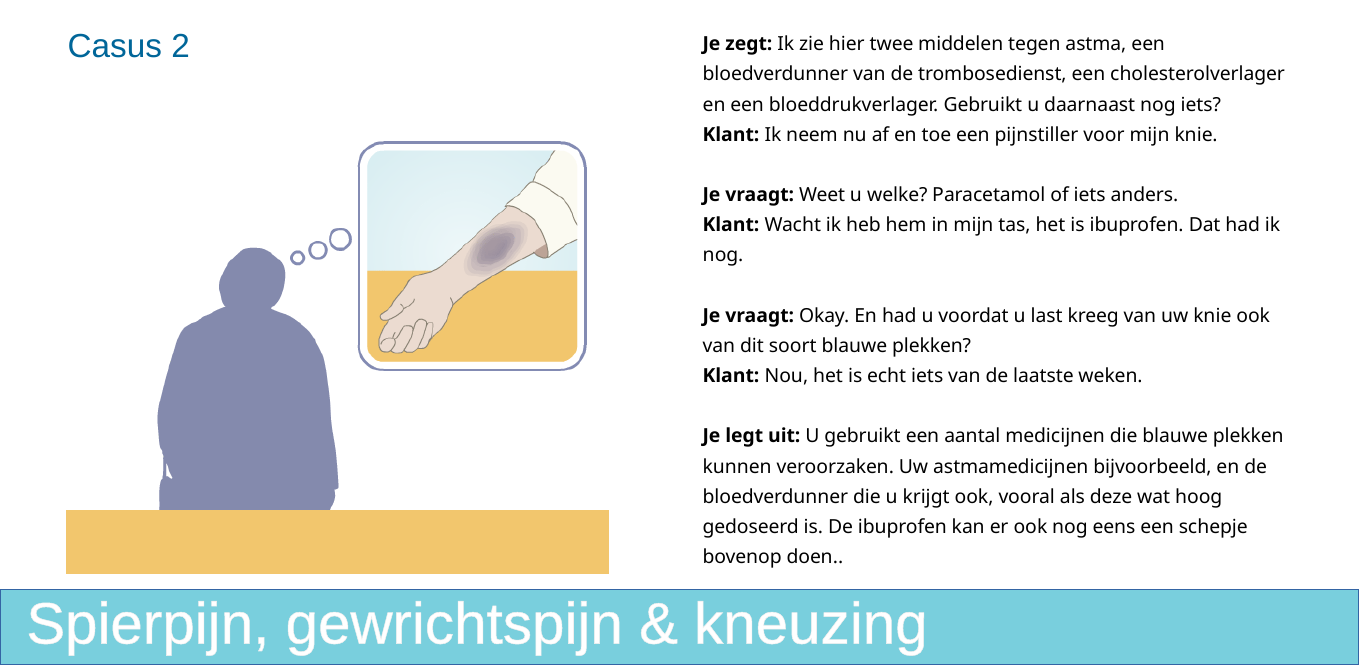

Je zegt: Ik zie hier twee middelen tegen astma, een bloedverdunner van de trombosedienst, een cholesterolverlager en een bloeddrukverlager. Gebruikt u daarnaast nog iets?
Klant: Ik neem nu af en toe een pijnstiller voor mijn knie.
Je vraagt: Weet u welke? Paracetamol of iets anders.
Klant: Wacht ik heb hem in mijn tas, het is ibuprofen. Dat had ik nog.
Je vraagt: Okay. En had u voordat u last kreeg van uw knie ook van dit soort blauwe plekken?
Klant: Nou, het is echt iets van de laatste weken.
Je legt uit: U gebruikt een aantal medicijnen die blauwe plekken kunnen veroorzaken. Uw astmamedicijnen bijvoorbeeld, en de bloedverdunner die u krijgt ook, vooral als deze wat hoog gedoseerd is. De ibuprofen kan er ook nog eens een schepje bovenop doen..
# Casus 2
Spierpijn, gewrichtspijn & kneuzing